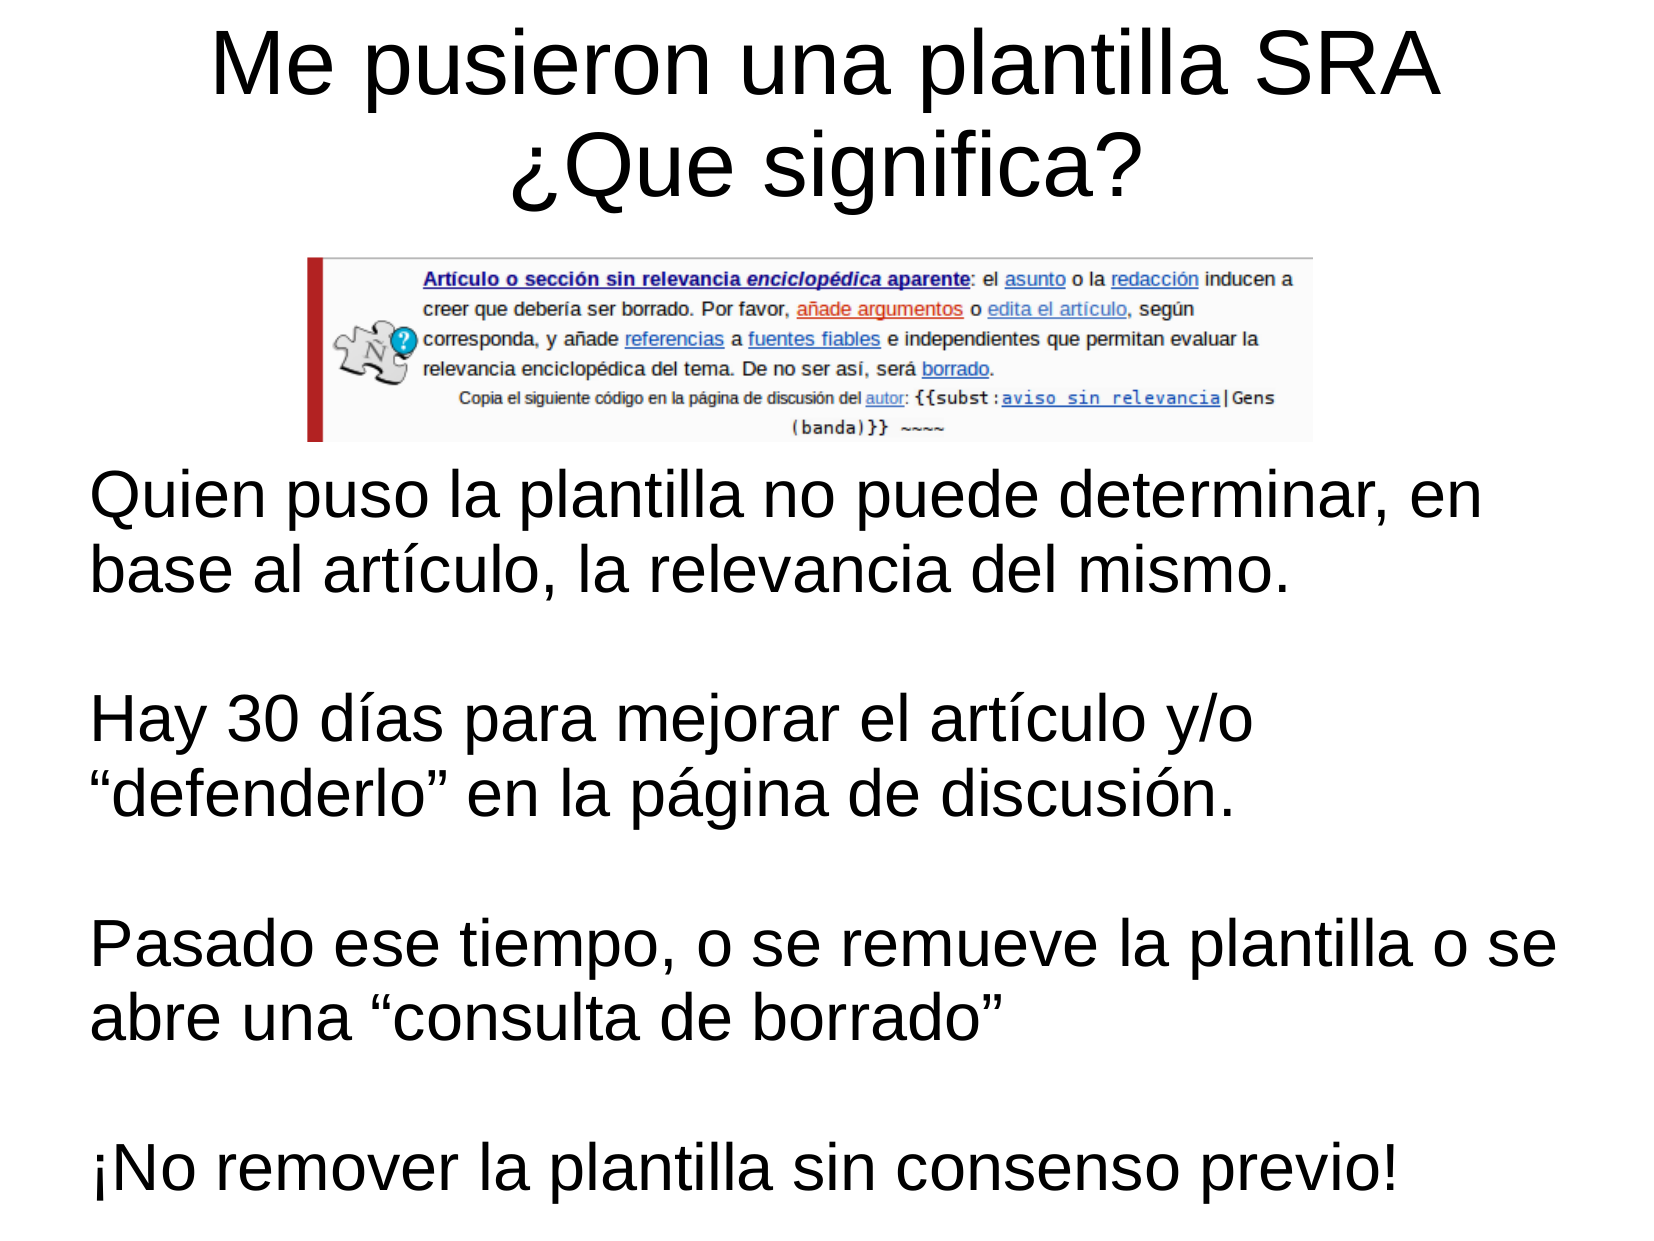

# Me pusieron una plantilla SRA ¿Que significa?
Quien puso la plantilla no puede determinar, en base al artículo, la relevancia del mismo.
Hay 30 días para mejorar el artículo y/o “defenderlo” en la página de discusión.
Pasado ese tiempo, o se remueve la plantilla o se abre una “consulta de borrado”
¡No remover la plantilla sin consenso previo!